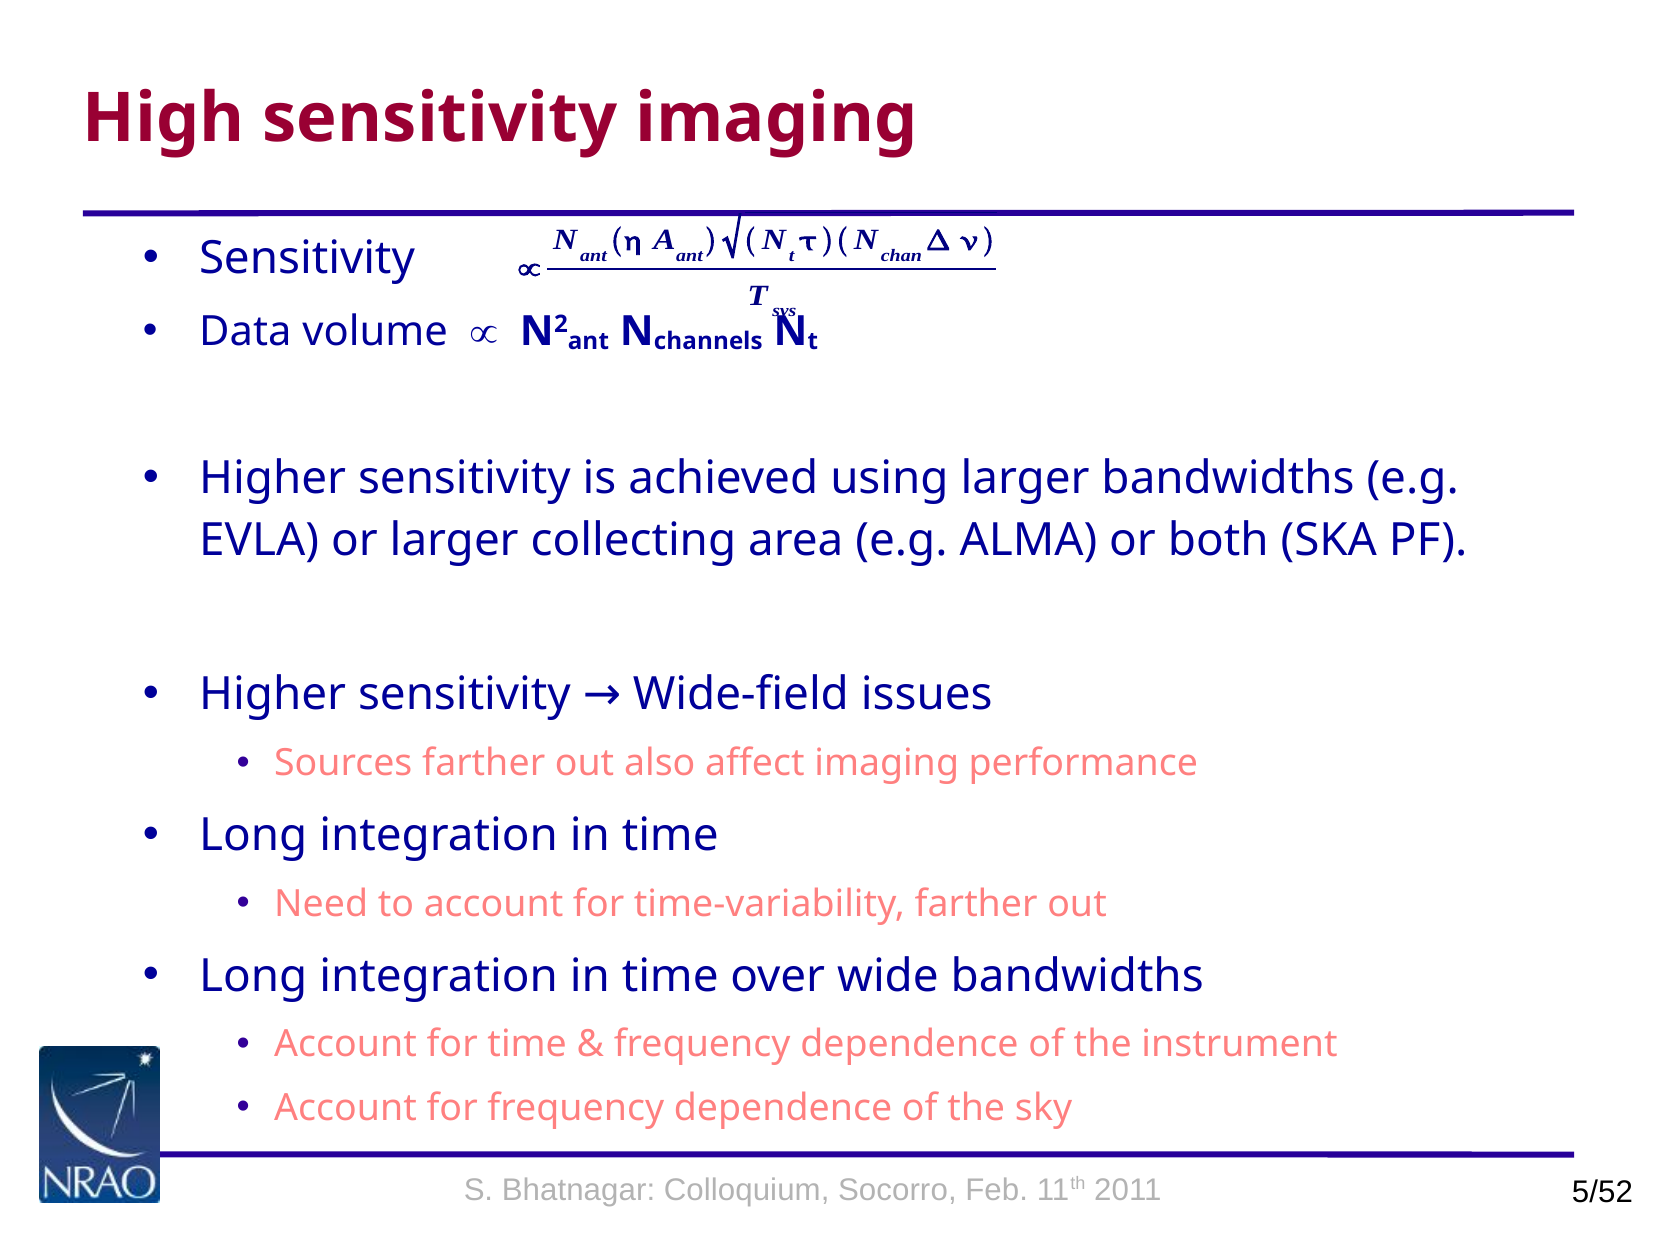

# High sensitivity imaging
Sensitivity
Data volume ∝ N2ant Nchannels Nt
Higher sensitivity is achieved using larger bandwidths (e.g. EVLA) or larger collecting area (e.g. ALMA) or both (SKA PF).
Higher sensitivity → Wide-field issues
Sources farther out also affect imaging performance
Long integration in time
Need to account for time-variability, farther out
Long integration in time over wide bandwidths
Account for time & frequency dependence of the instrument
Account for frequency dependence of the sky